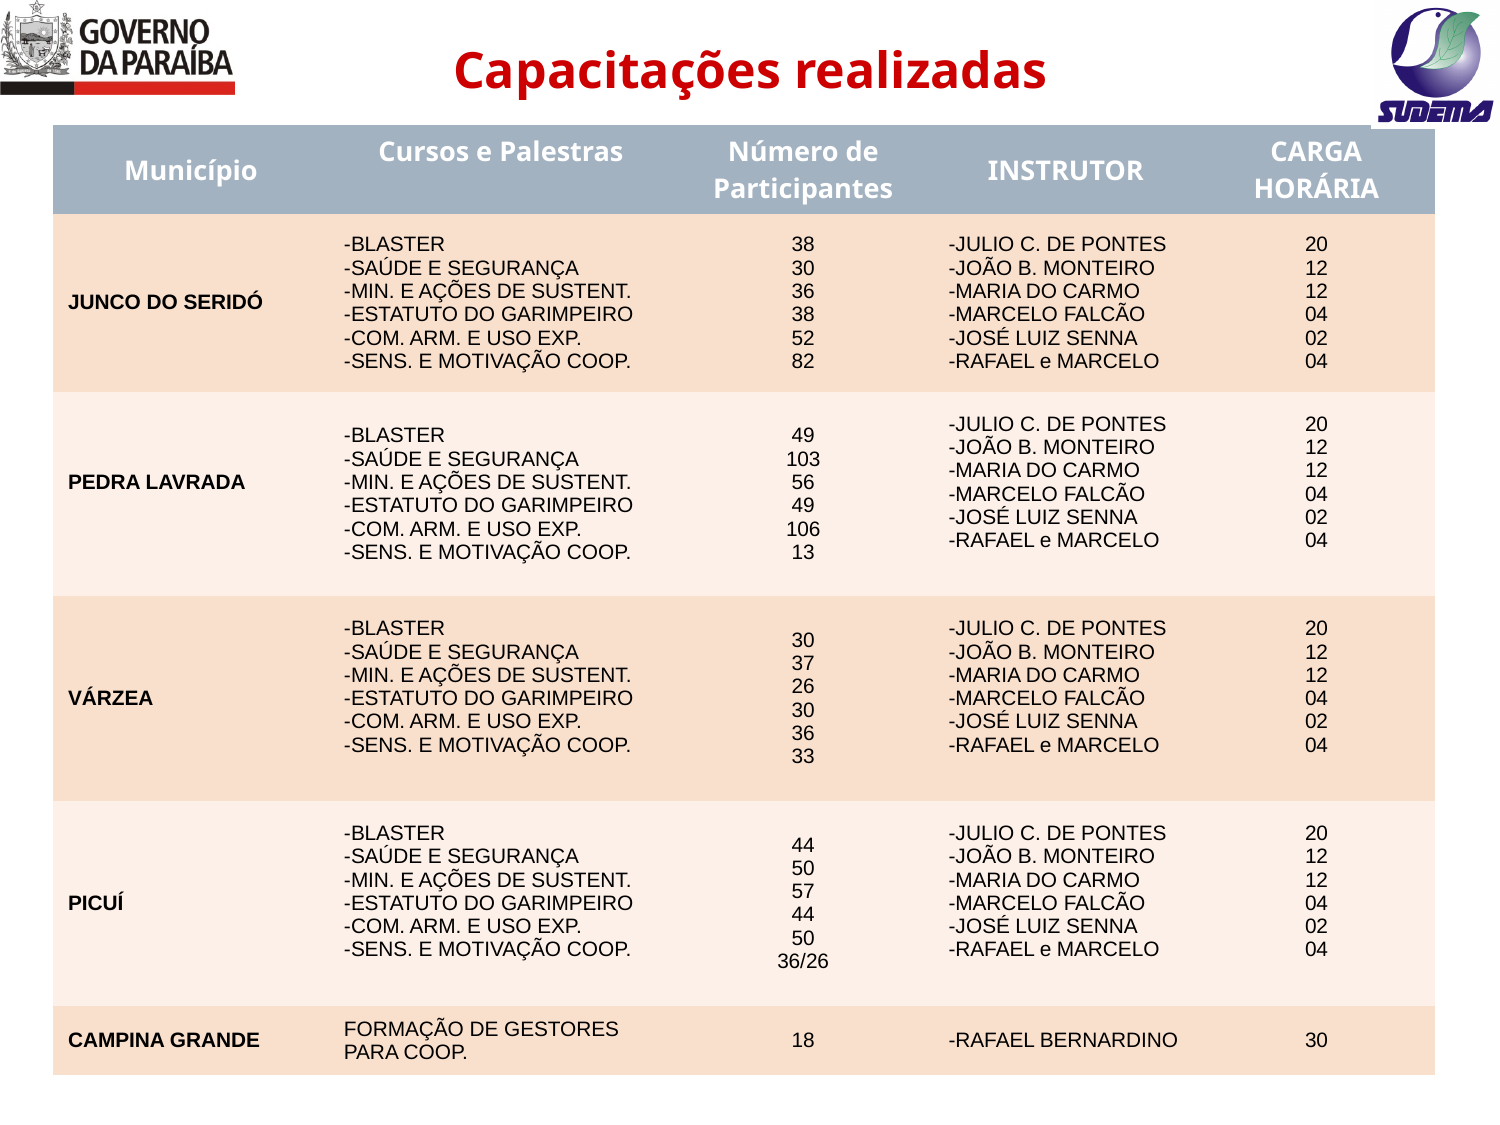

# Capacitações realizadas
| Município | Cursos e Palestras | Número de Participantes | INSTRUTOR | CARGA HORÁRIA |
| --- | --- | --- | --- | --- |
| JUNCO DO SERIDÓ | -BLASTER -SAÚDE E SEGURANÇA -MIN. E AÇÕES DE SUSTENT. -ESTATUTO DO GARIMPEIRO -COM. ARM. E USO EXP. -SENS. E MOTIVAÇÃO COOP. | 38 30 36 38 52 82 | -JULIO C. DE PONTES -JOÃO B. MONTEIRO -MARIA DO CARMO -MARCELO FALCÃO -JOSÉ LUIZ SENNA -RAFAEL e MARCELO | 20 12 12 04 02 04 |
| PEDRA LAVRADA | -BLASTER -SAÚDE E SEGURANÇA -MIN. E AÇÕES DE SUSTENT. -ESTATUTO DO GARIMPEIRO -COM. ARM. E USO EXP. -SENS. E MOTIVAÇÃO COOP. | 49 103 56 49 106 13 | -JULIO C. DE PONTES -JOÃO B. MONTEIRO -MARIA DO CARMO -MARCELO FALCÃO -JOSÉ LUIZ SENNA -RAFAEL e MARCELO | 20 12 12 04 02 04 |
| VÁRZEA | -BLASTER -SAÚDE E SEGURANÇA -MIN. E AÇÕES DE SUSTENT. -ESTATUTO DO GARIMPEIRO -COM. ARM. E USO EXP. -SENS. E MOTIVAÇÃO COOP. | 30 37 26 30 36 33 | -JULIO C. DE PONTES -JOÃO B. MONTEIRO -MARIA DO CARMO -MARCELO FALCÃO -JOSÉ LUIZ SENNA -RAFAEL e MARCELO | 20 12 12 04 02 04 |
| PICUÍ | -BLASTER -SAÚDE E SEGURANÇA -MIN. E AÇÕES DE SUSTENT. -ESTATUTO DO GARIMPEIRO -COM. ARM. E USO EXP. -SENS. E MOTIVAÇÃO COOP. | 44 50 57 44 50 36/26 | -JULIO C. DE PONTES -JOÃO B. MONTEIRO -MARIA DO CARMO -MARCELO FALCÃO -JOSÉ LUIZ SENNA -RAFAEL e MARCELO | 20 12 12 04 02 04 |
| CAMPINA GRANDE | FORMAÇÃO DE GESTORES PARA COOP. | 18 | -RAFAEL BERNARDINO | 30 |